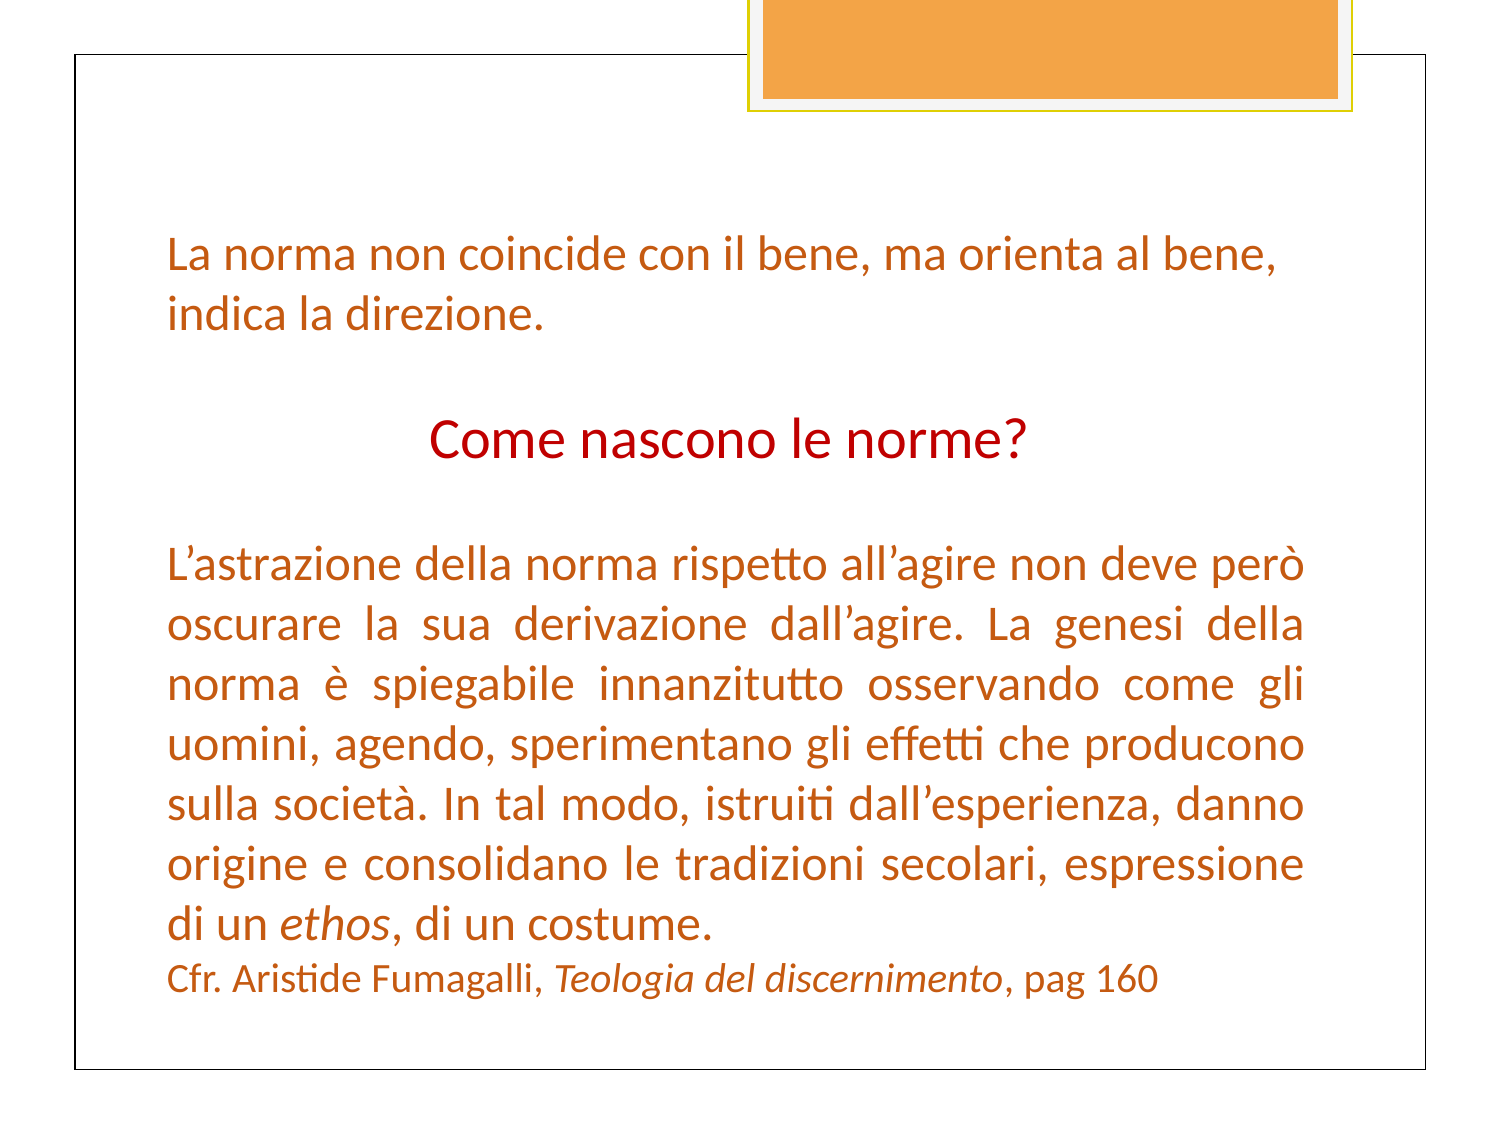

La norma non coincide con il bene, ma orienta al bene, indica la direzione.
Come nascono le norme?
L’astrazione della norma rispetto all’agire non deve però oscurare la sua derivazione dall’agire. La genesi della norma è spiegabile innanzitutto osservando come gli uomini, agendo, sperimentano gli effetti che producono sulla società. In tal modo, istruiti dall’esperienza, danno origine e consolidano le tradizioni secolari, espressione di un ethos, di un costume.
Cfr. Aristide Fumagalli, Teologia del discernimento, pag 160